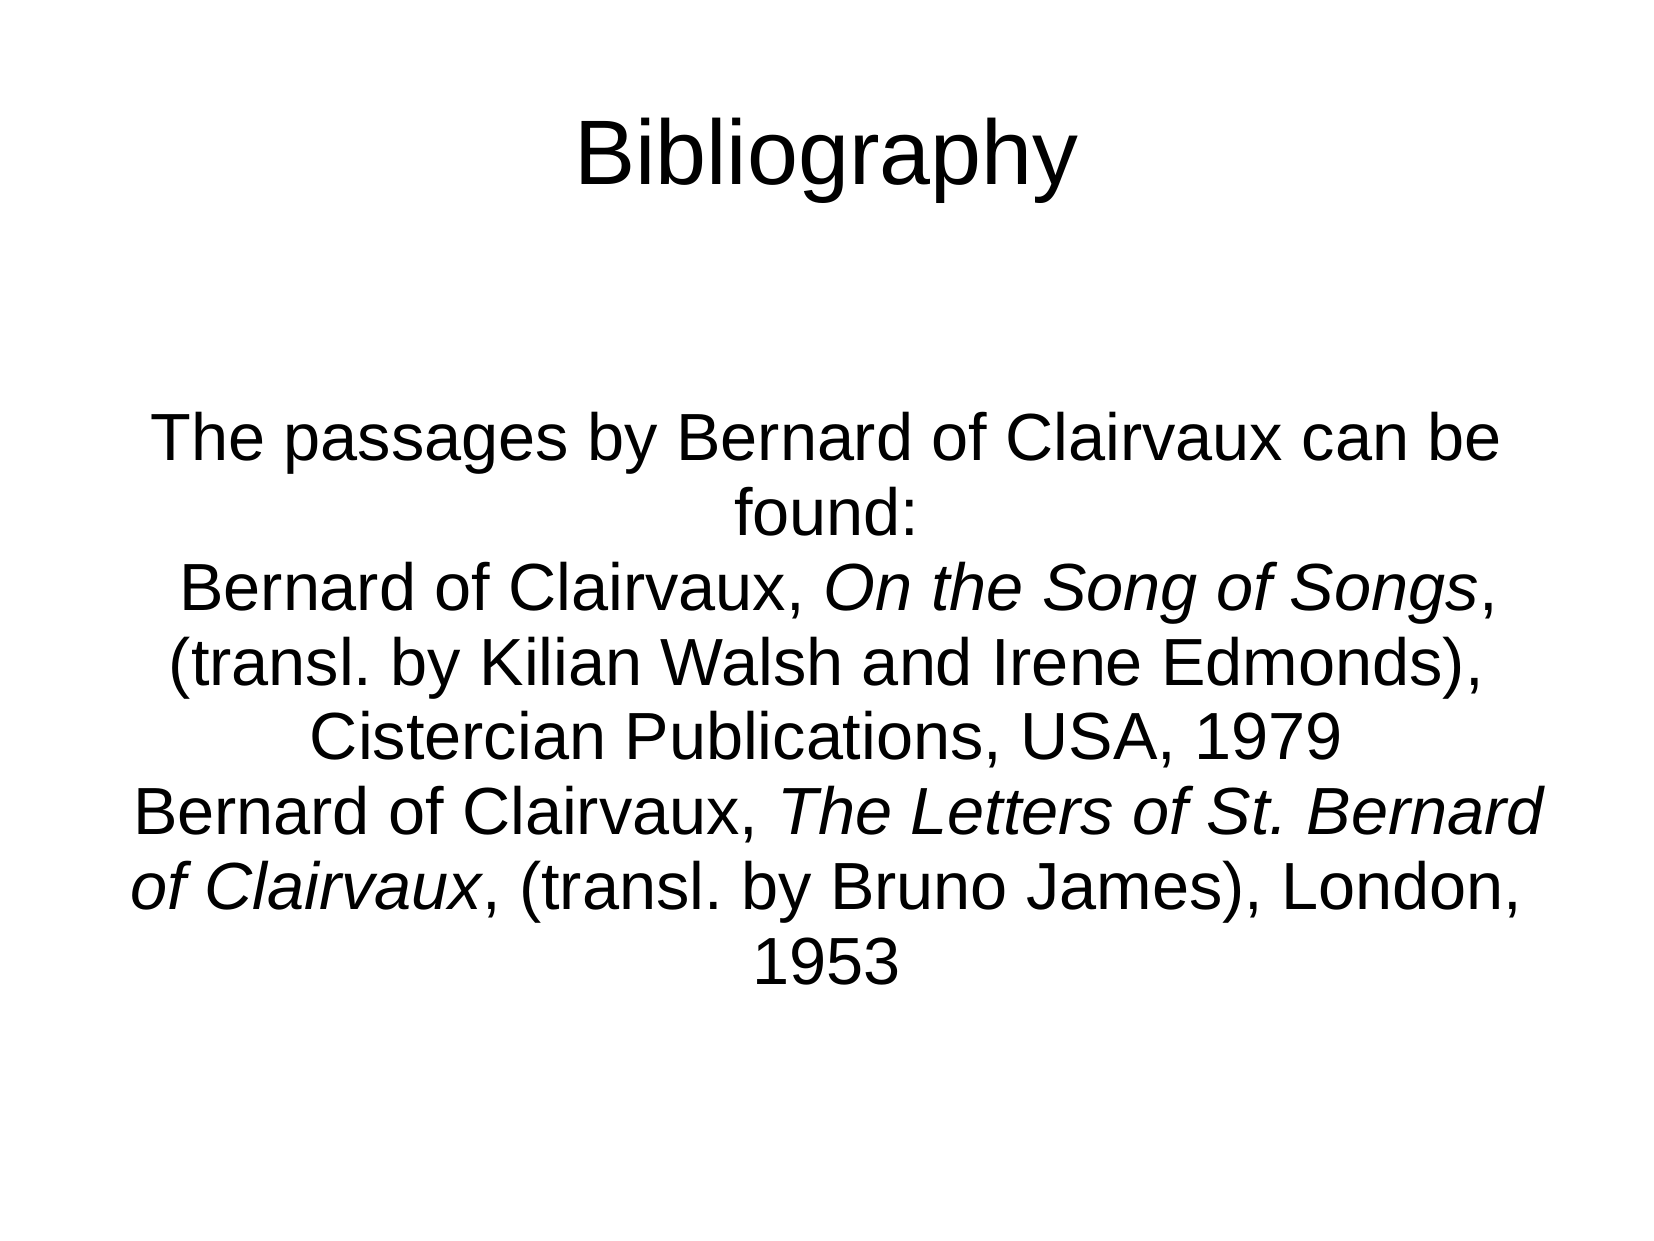

# Bibliography
The passages by Bernard of Clairvaux can be found:
Bernard of Clairvaux, On the Song of Songs, (transl. by Kilian Walsh and Irene Edmonds), Cistercian Publications, USA, 1979
Bernard of Clairvaux, The Letters of St. Bernard of Clairvaux, (transl. by Bruno James), London, 1953